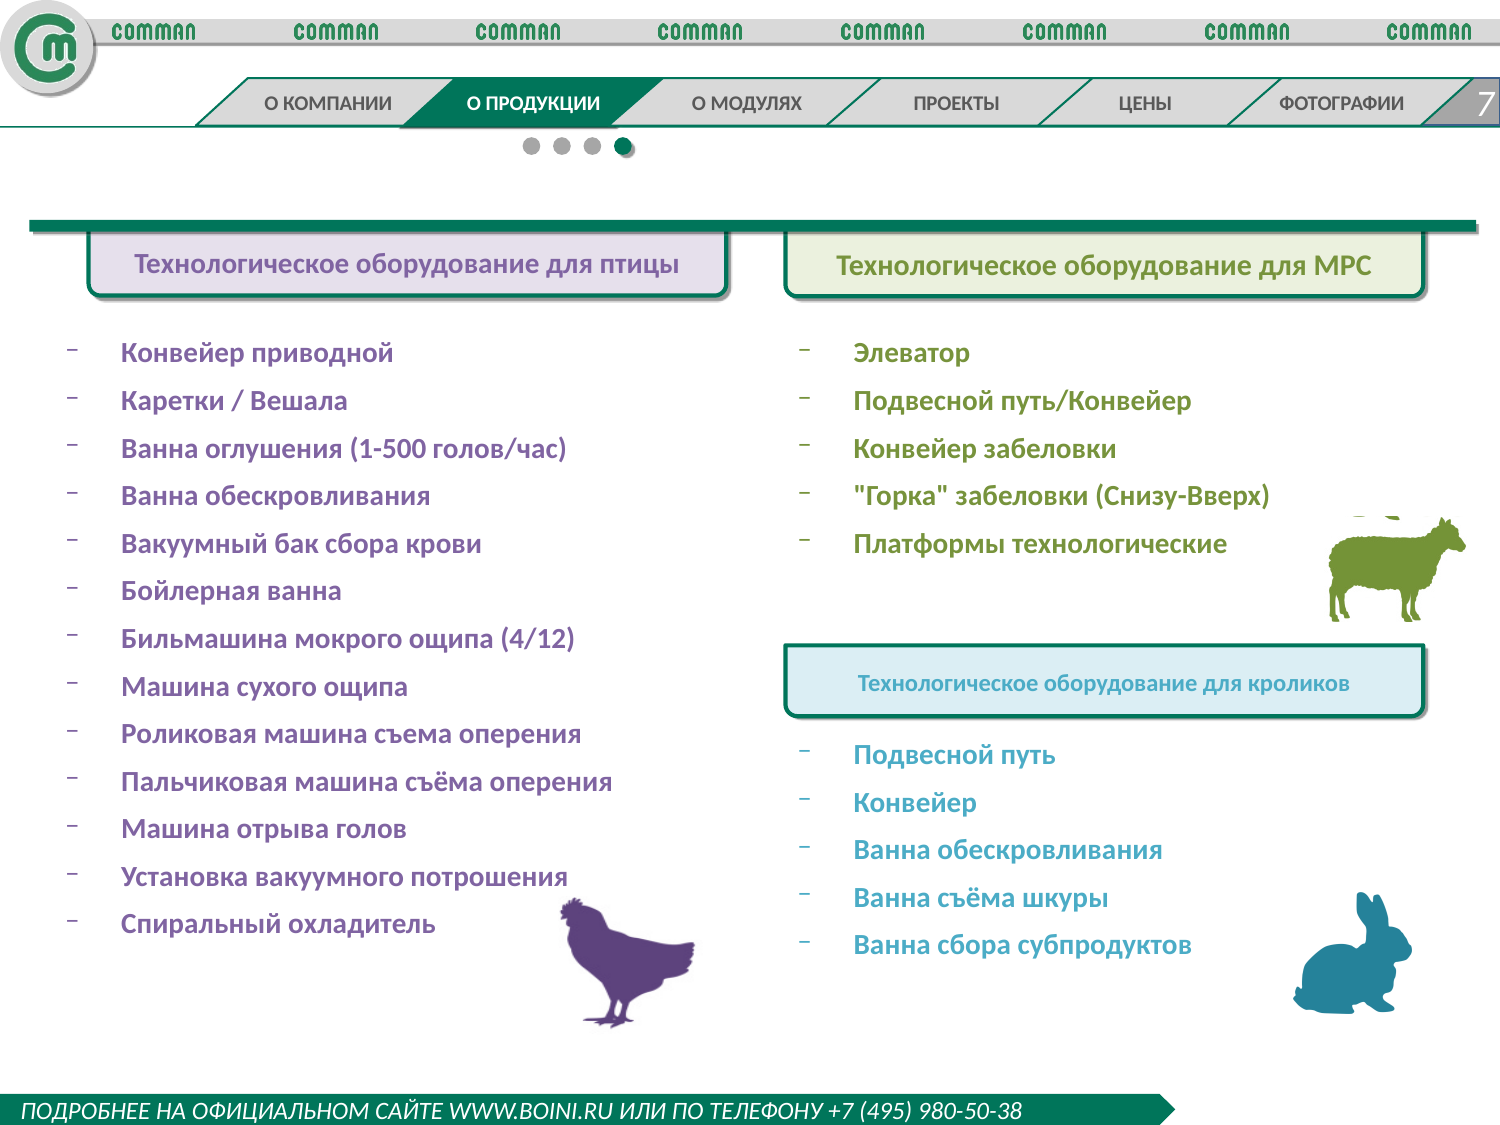

О КОМПАНИИ
 О ПРОДУКЦИИ
 О МОДУЛЯХ
ПРОЕКТЫ
ЦЕНЫ
ФОТОГРАФИИ
# Технологическое оборудование для птицы
Технологическое оборудование для МРС
Конвейер приводной
Каретки / Вешала
Ванна оглушения (1-500 голов/час)
Ванна обескровливания
Вакуумный бак сбора крови
Бойлерная ванна
Бильмашина мокрого ощипа (4/12)
Машина сухого ощипа
Роликовая машина съема оперения
Пальчиковая машина съёма оперения
Машина отрыва голов
Установка вакуумного потрошения
Спиральный охладитель
Элеватор
Подвесной путь/Конвейер
Конвейер забеловки
"Горка" забеловки (Снизу-Вверх)
Платформы технологические
Технологическое оборудование для кроликов
Подвесной путь
Конвейер
Ванна обескровливания
Ванна съёма шкуры
Ванна сбора субпродуктов
 ПОДРОБНЕЕ НА ОФИЦИАЛЬНОМ САЙТЕ WWW.BOINI.RU ИЛИ ПО ТЕЛЕФОНУ +7 (495) 980-50-38